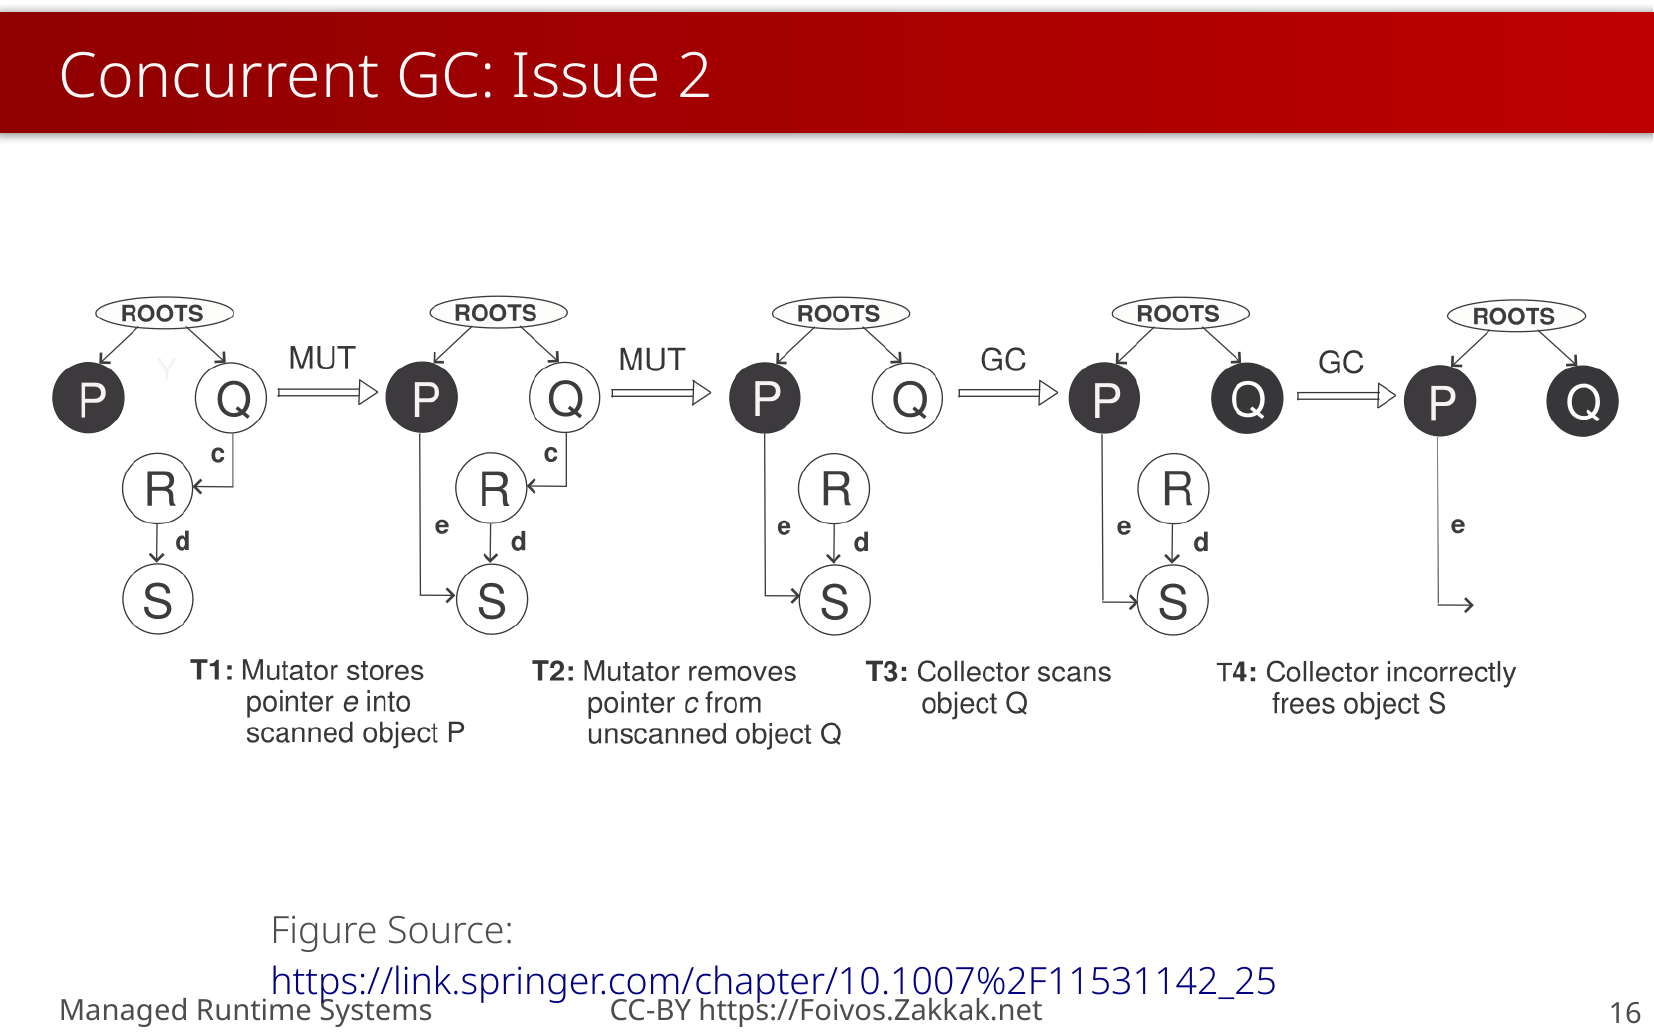

# Concurrent GC: Issue 2
Figure Source:https://link.springer.com/chapter/10.1007%2F11531142_25
Managed Runtime Systems
CC-BY https://Foivos.Zakkak.net
16